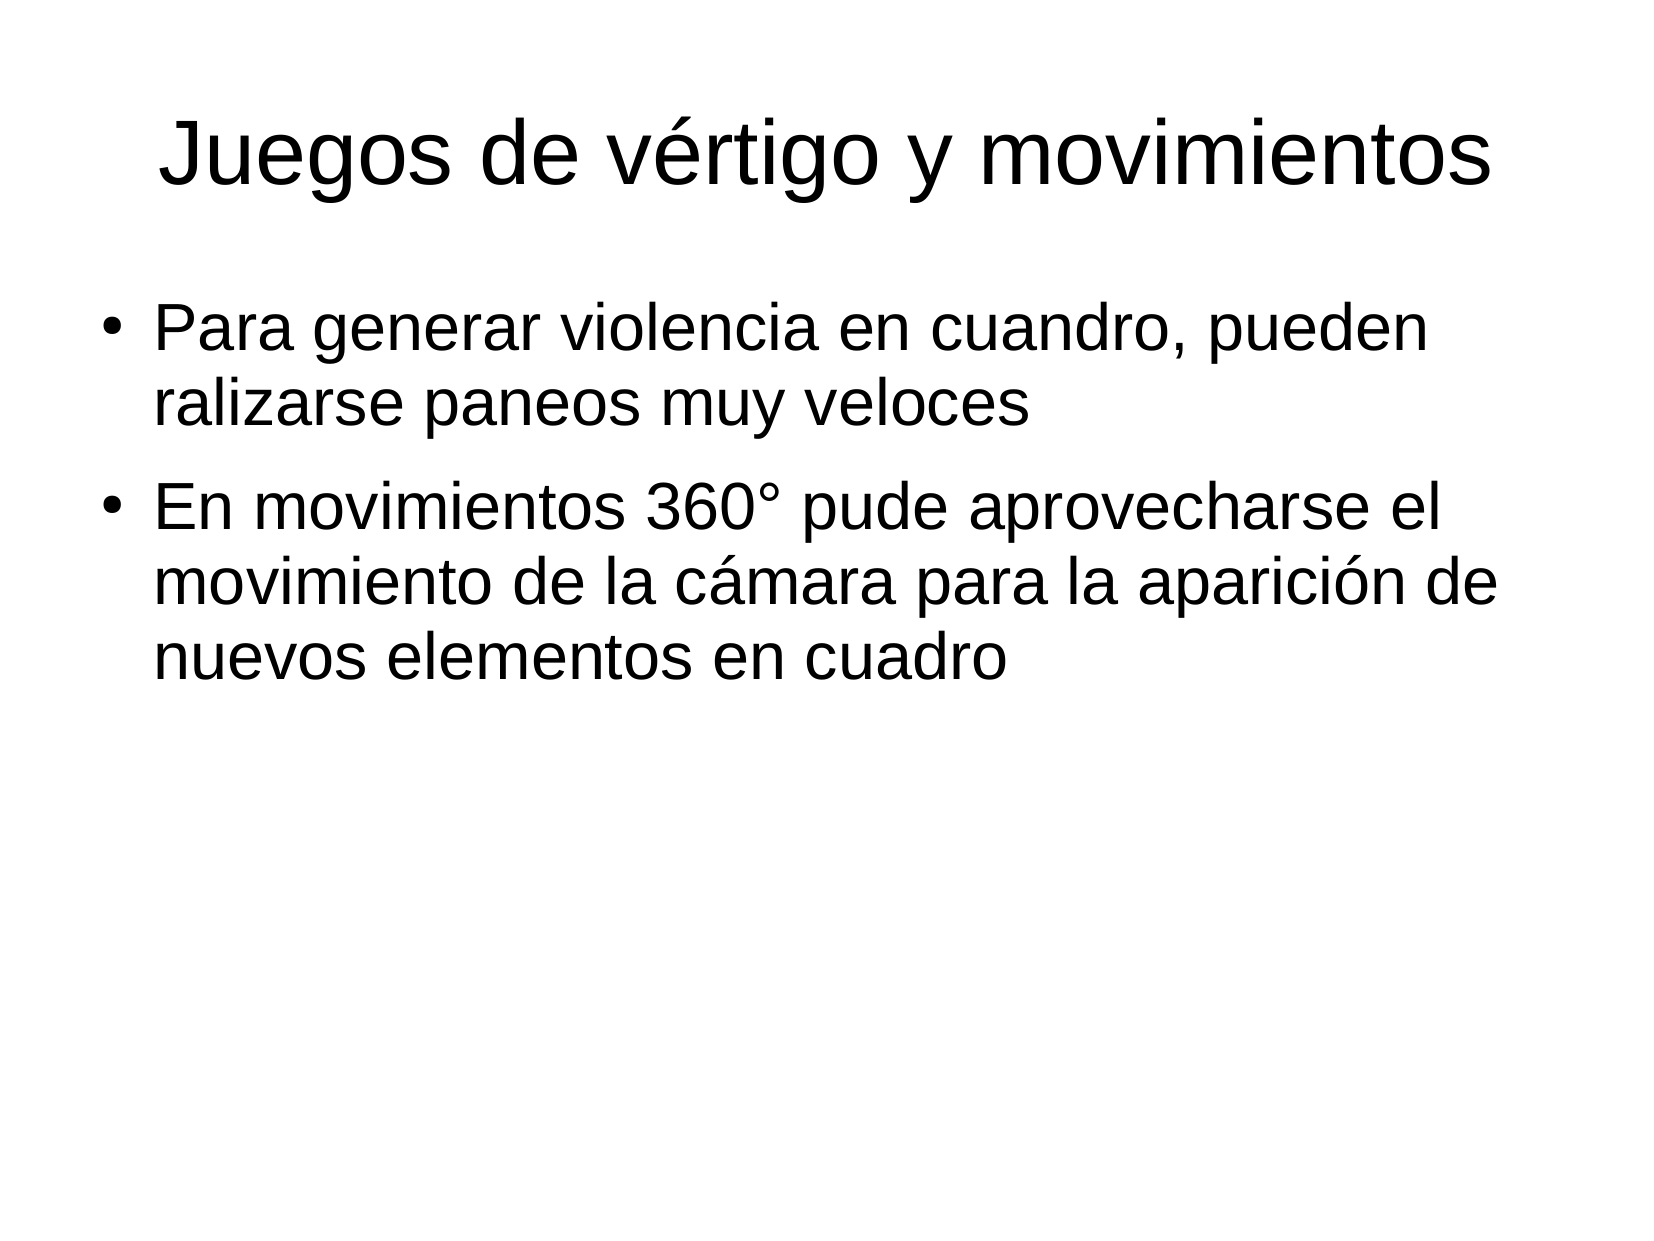

# Juegos de vértigo y movimientos
Para generar violencia en cuandro, pueden ralizarse paneos muy veloces
En movimientos 360° pude aprovecharse el movimiento de la cámara para la aparición de nuevos elementos en cuadro